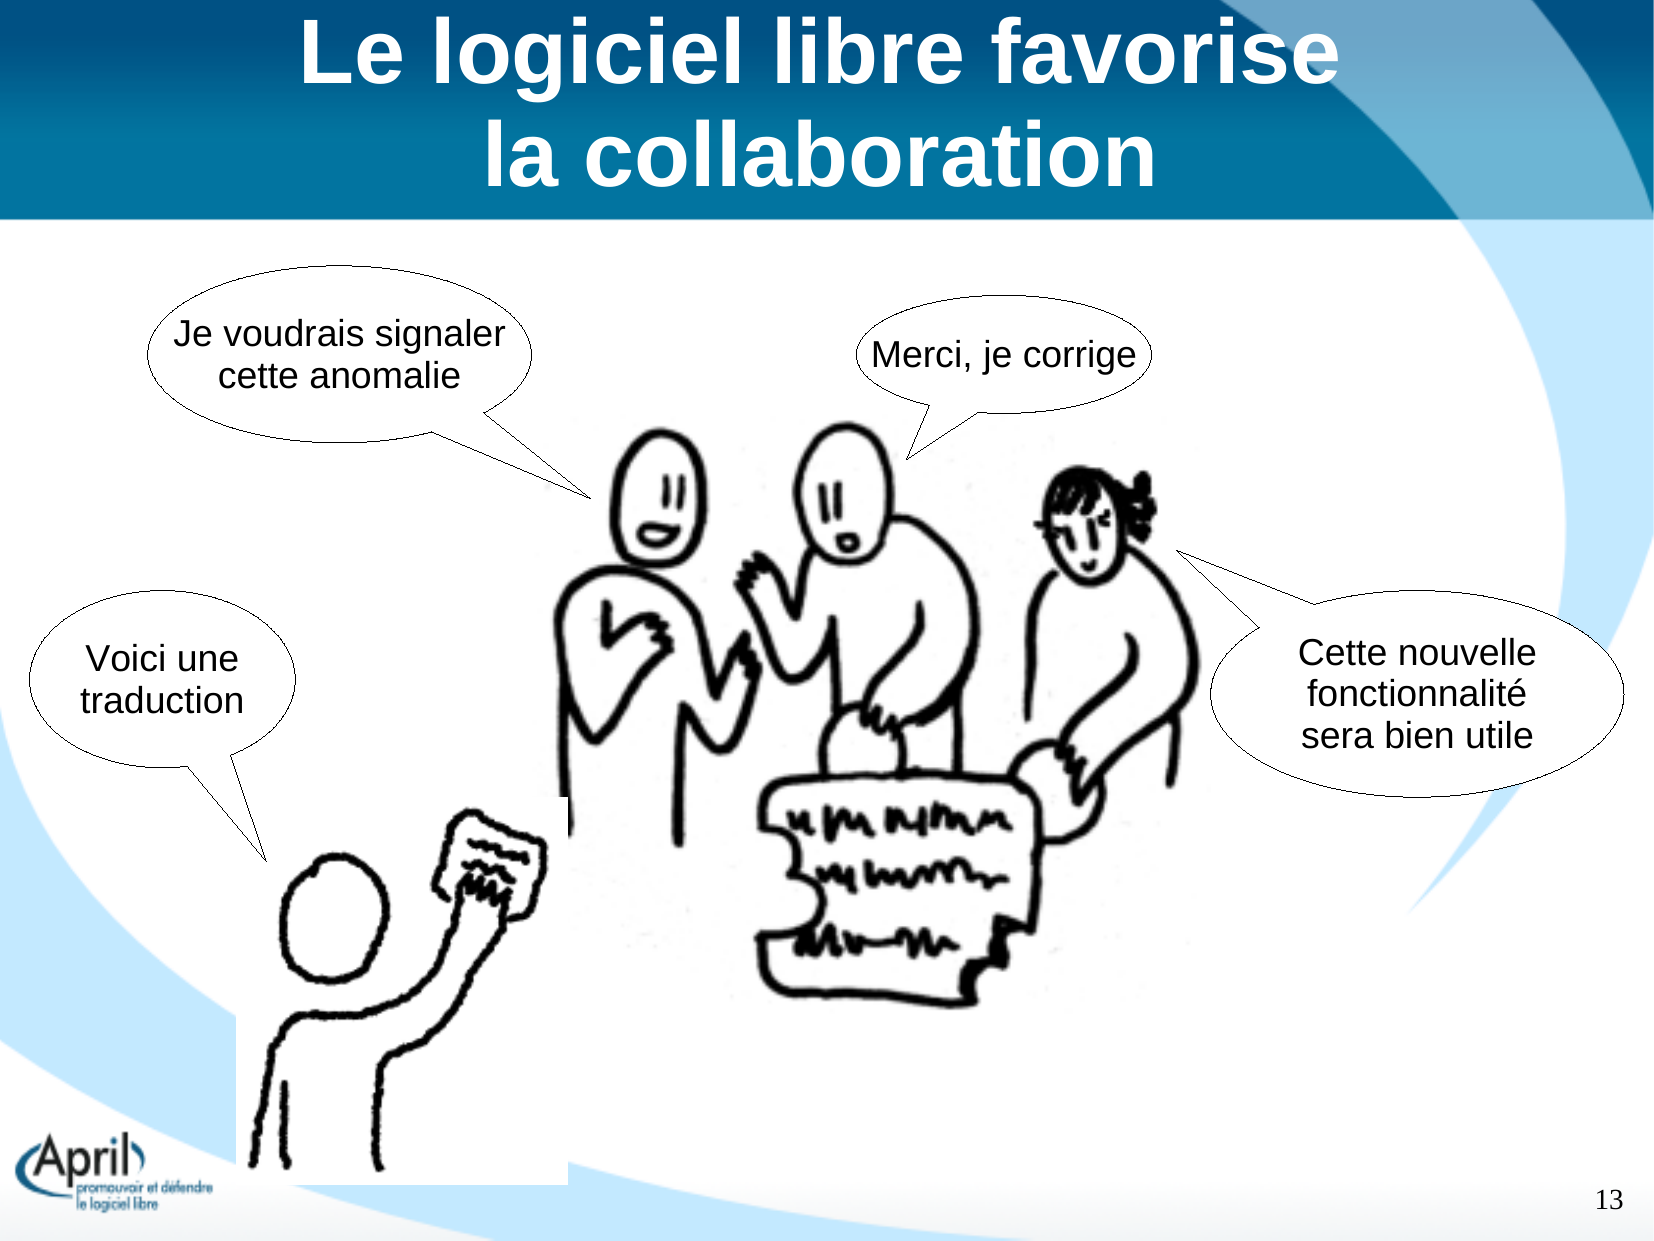

# Le logiciel libre favorise la collaboration
Je voudrais signaler
cette anomalie
Merci, je corrige
Voici une
traduction
Cette nouvelle
fonctionnalité
sera bien utile
13